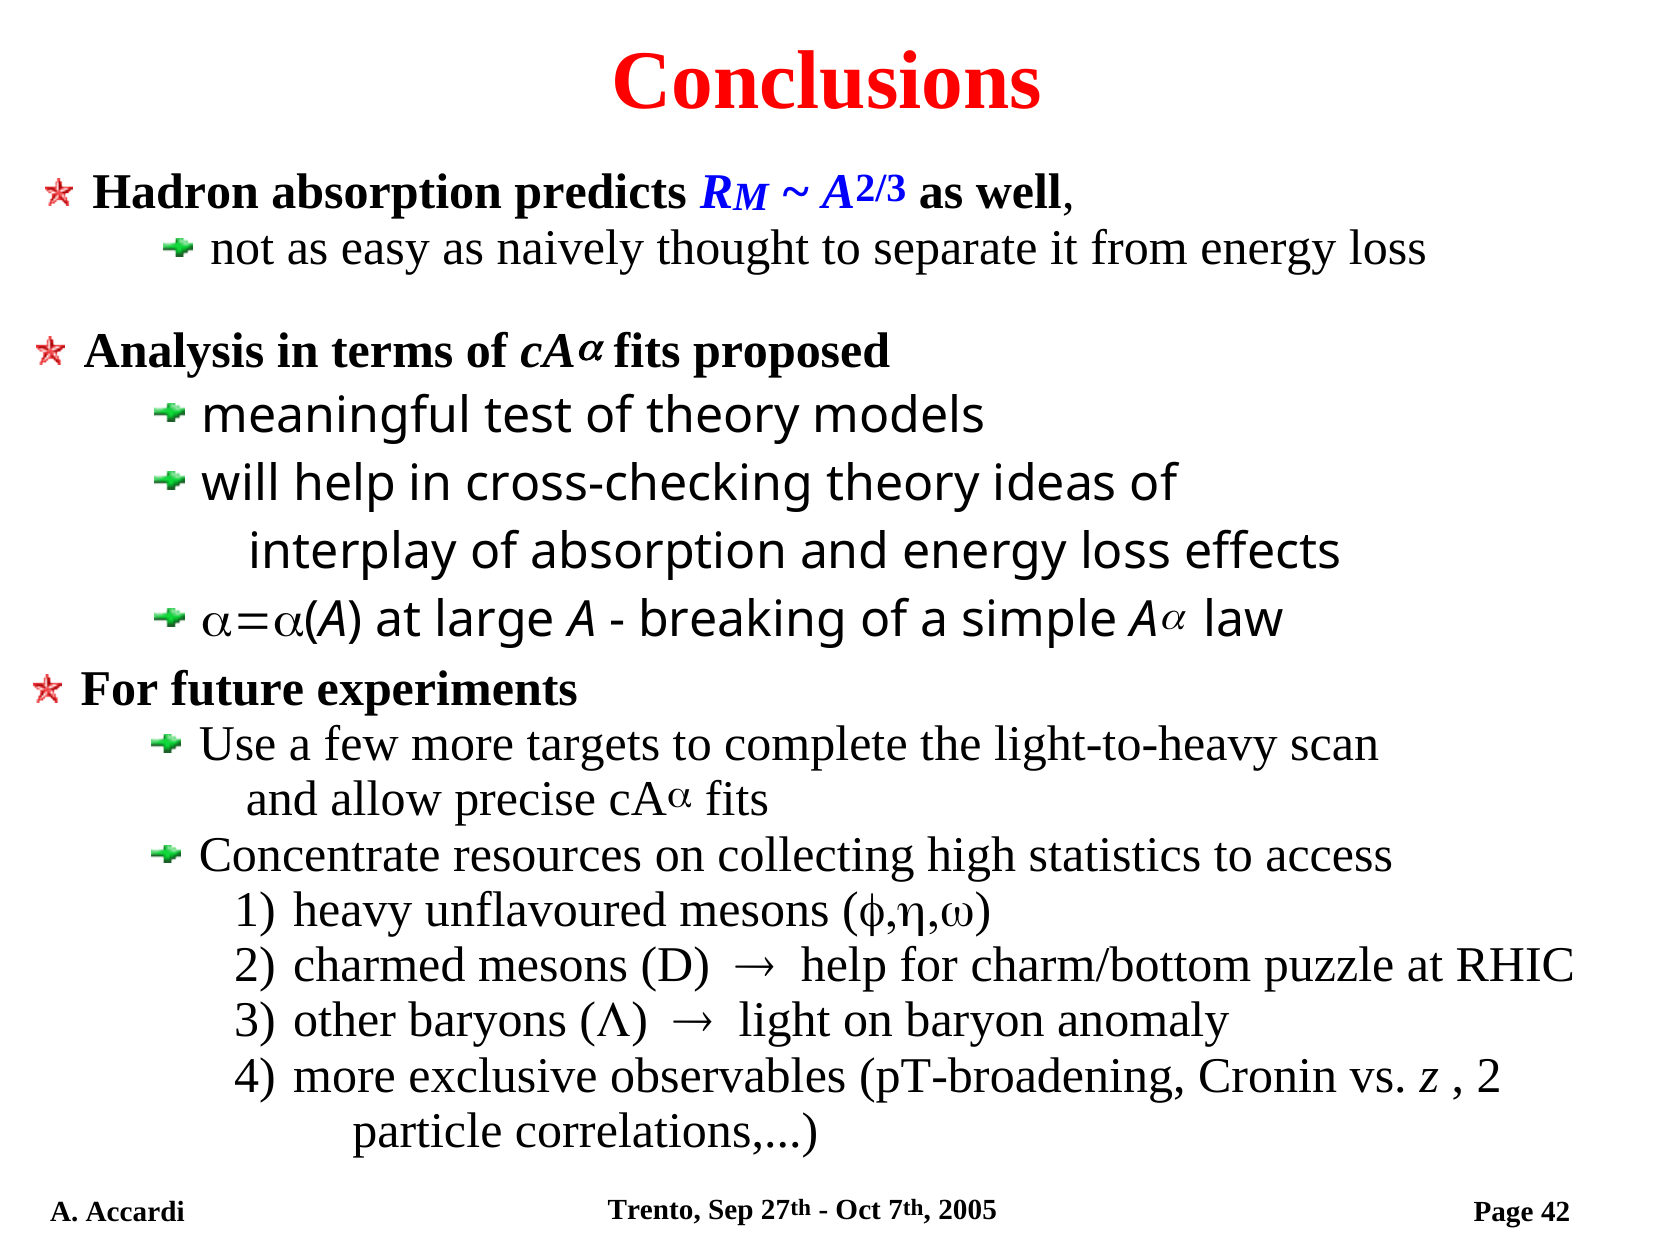

Conclusions
Hadron absorption predicts RM ~ A2/3 as well,
not as easy as naively thought to separate it from energy loss
Analysis in terms of cAa fits proposed
meaningful test of theory models
will help in cross-checking theory ideas of
interplay of absorption and energy loss effects
a=a(A) at large A - breaking of a simple Aa law
For future experiments
Use a few more targets to complete the light-to-heavy scan
and allow precise cAa fits
Concentrate resources on collecting high statistics to access
heavy unflavoured mesons (f,h,w)
charmed mesons (D)  help for charm/bottom puzzle at RHIC
other baryons (L)  light on baryon anomaly
more exclusive observables (pT-broadening, Cronin vs. z , 2 particle correlations,...)
A. Accardi
Trento, Sep 27th - Oct 7th, 2005
Page